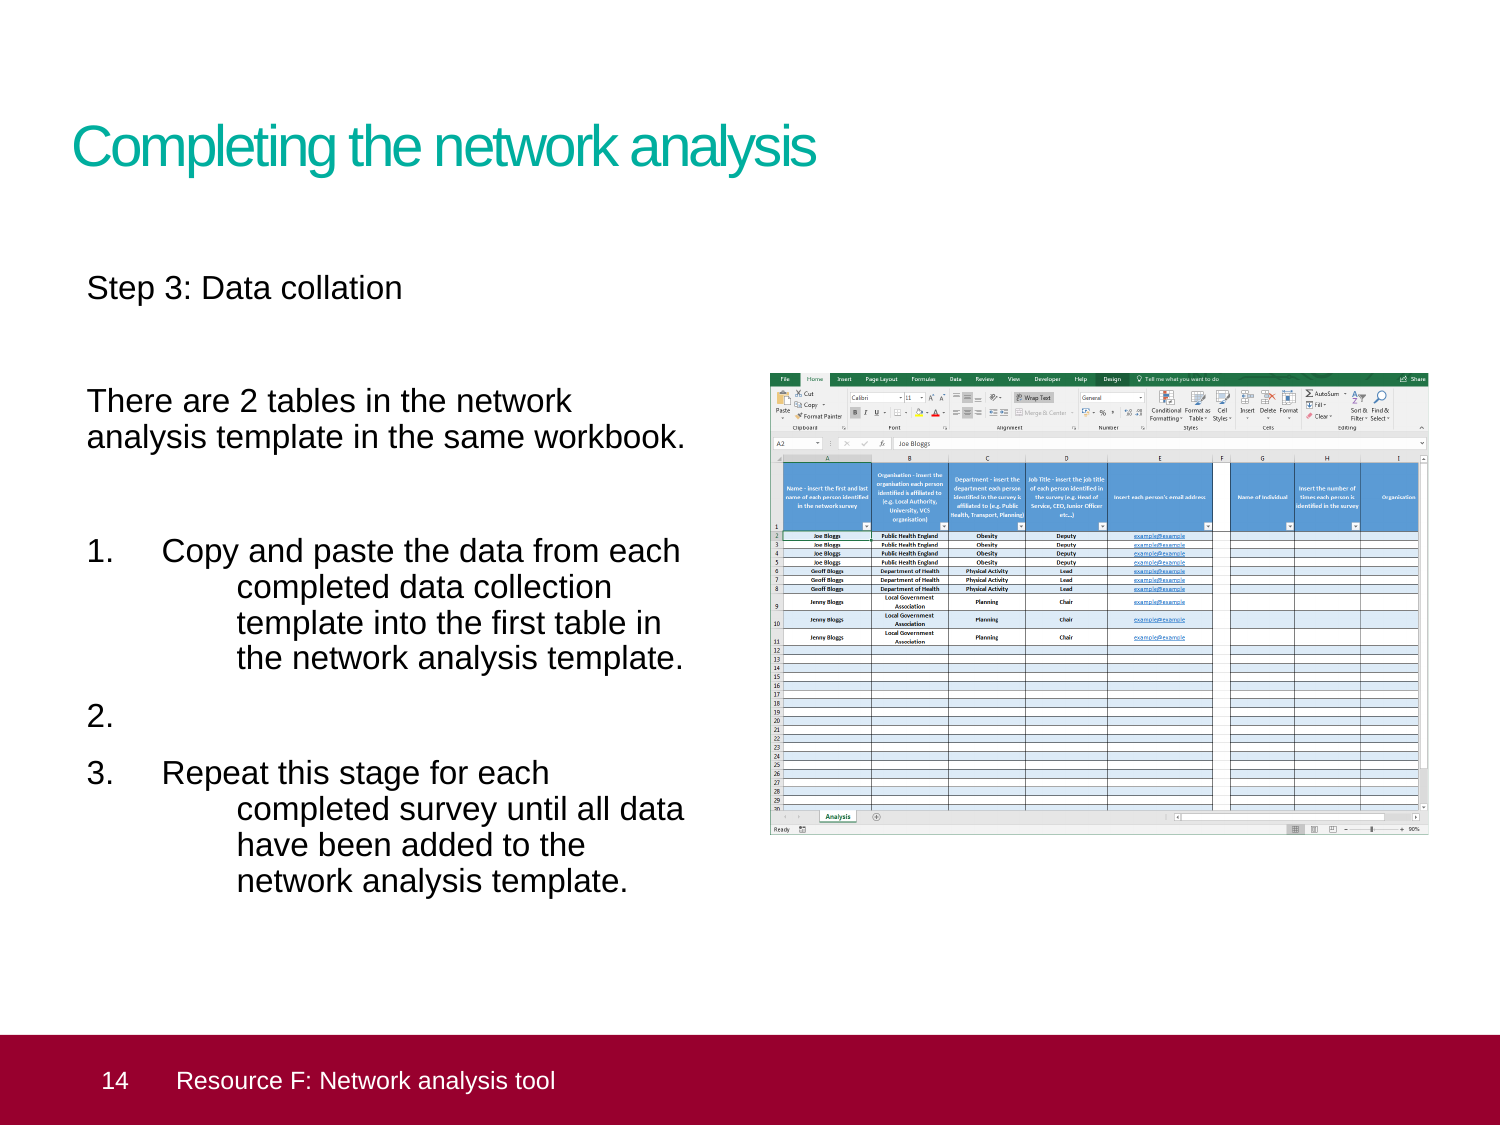

# Completing the network analysis
Step 3: Data collation
There are 2 tables in the network analysis template in the same workbook.
Copy and paste the data from each completed data collection template into the first table in the network analysis template.
Repeat this stage for each completed survey until all data have been added to the network analysis template.
 13
Resource F: Network analysis tool